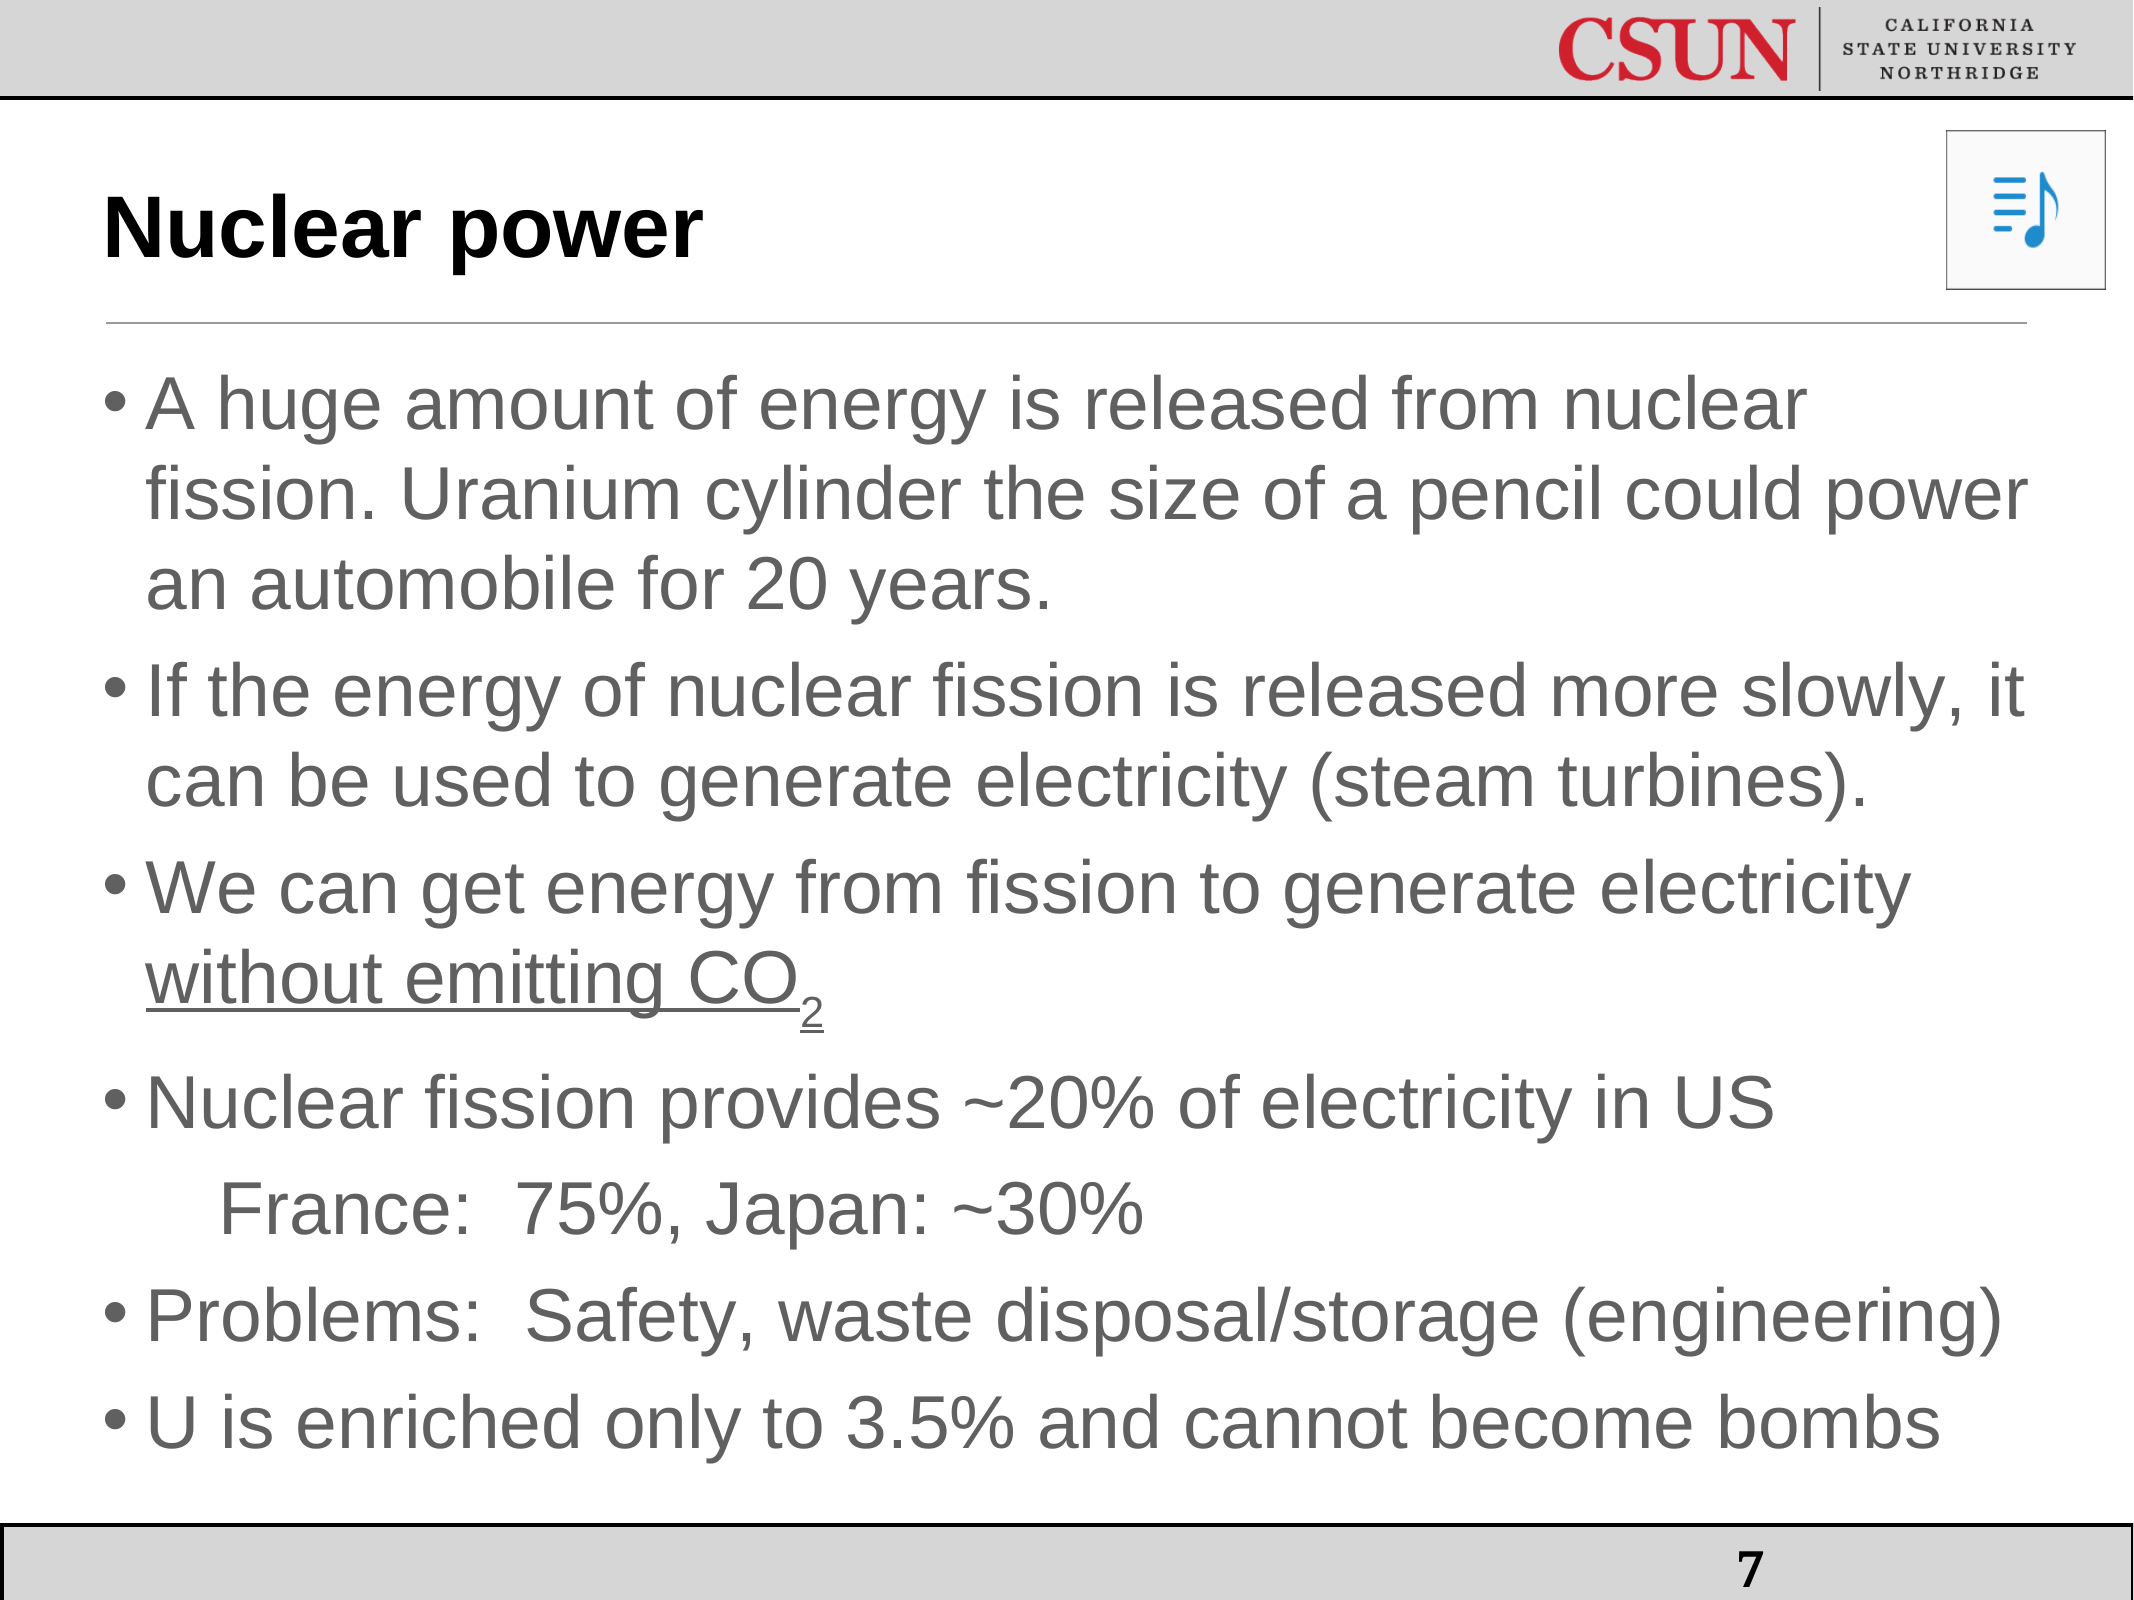

# Nuclear power
A huge amount of energy is released from nuclear fission. Uranium cylinder the size of a pencil could power an automobile for 20 years.
If the energy of nuclear fission is released more slowly, it can be used to generate electricity (steam turbines).
We can get energy from fission to generate electricity without emitting CO2
Nuclear fission provides ~20% of electricity in US
France: 75%, Japan: ~30%
Problems: Safety, waste disposal/storage (engineering)
U is enriched only to 3.5% and cannot become bombs
7